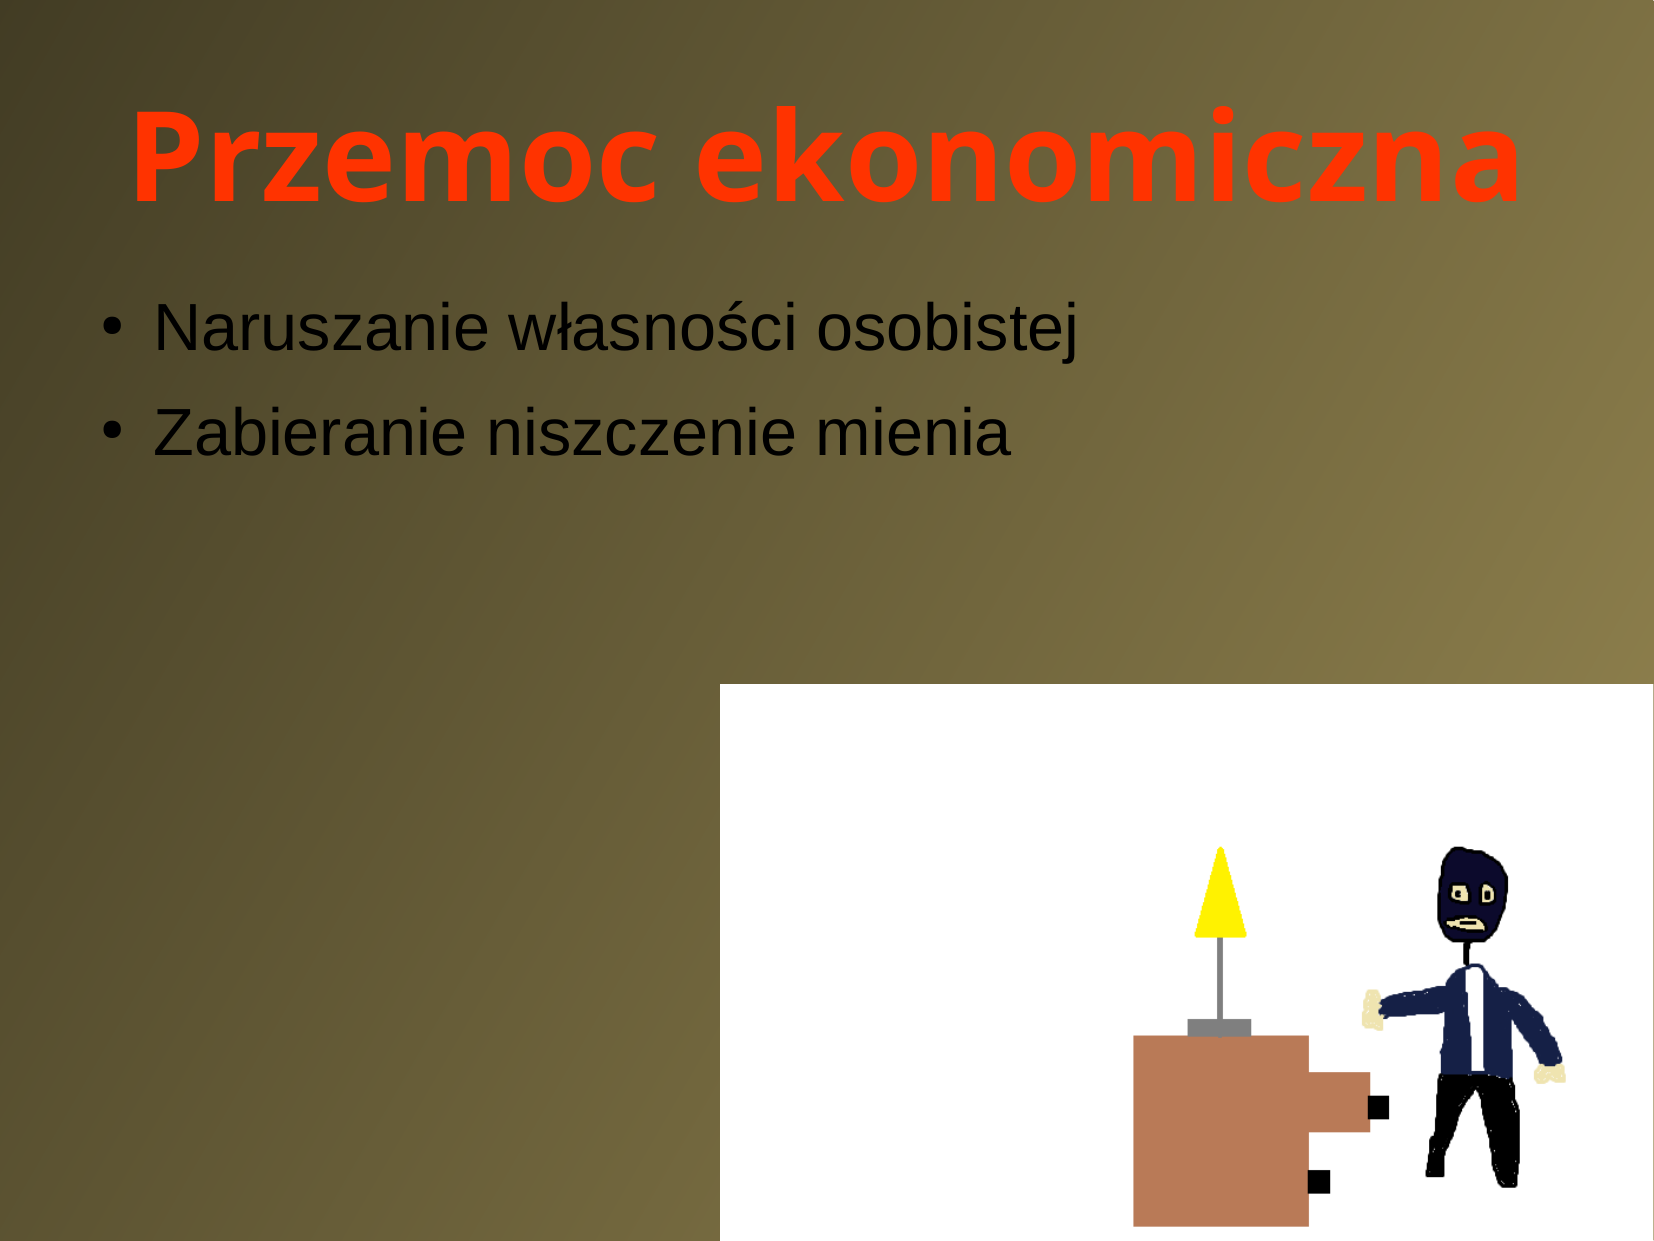

# Przemoc ekonomiczna
Naruszanie własności osobistej
Zabieranie niszczenie mienia